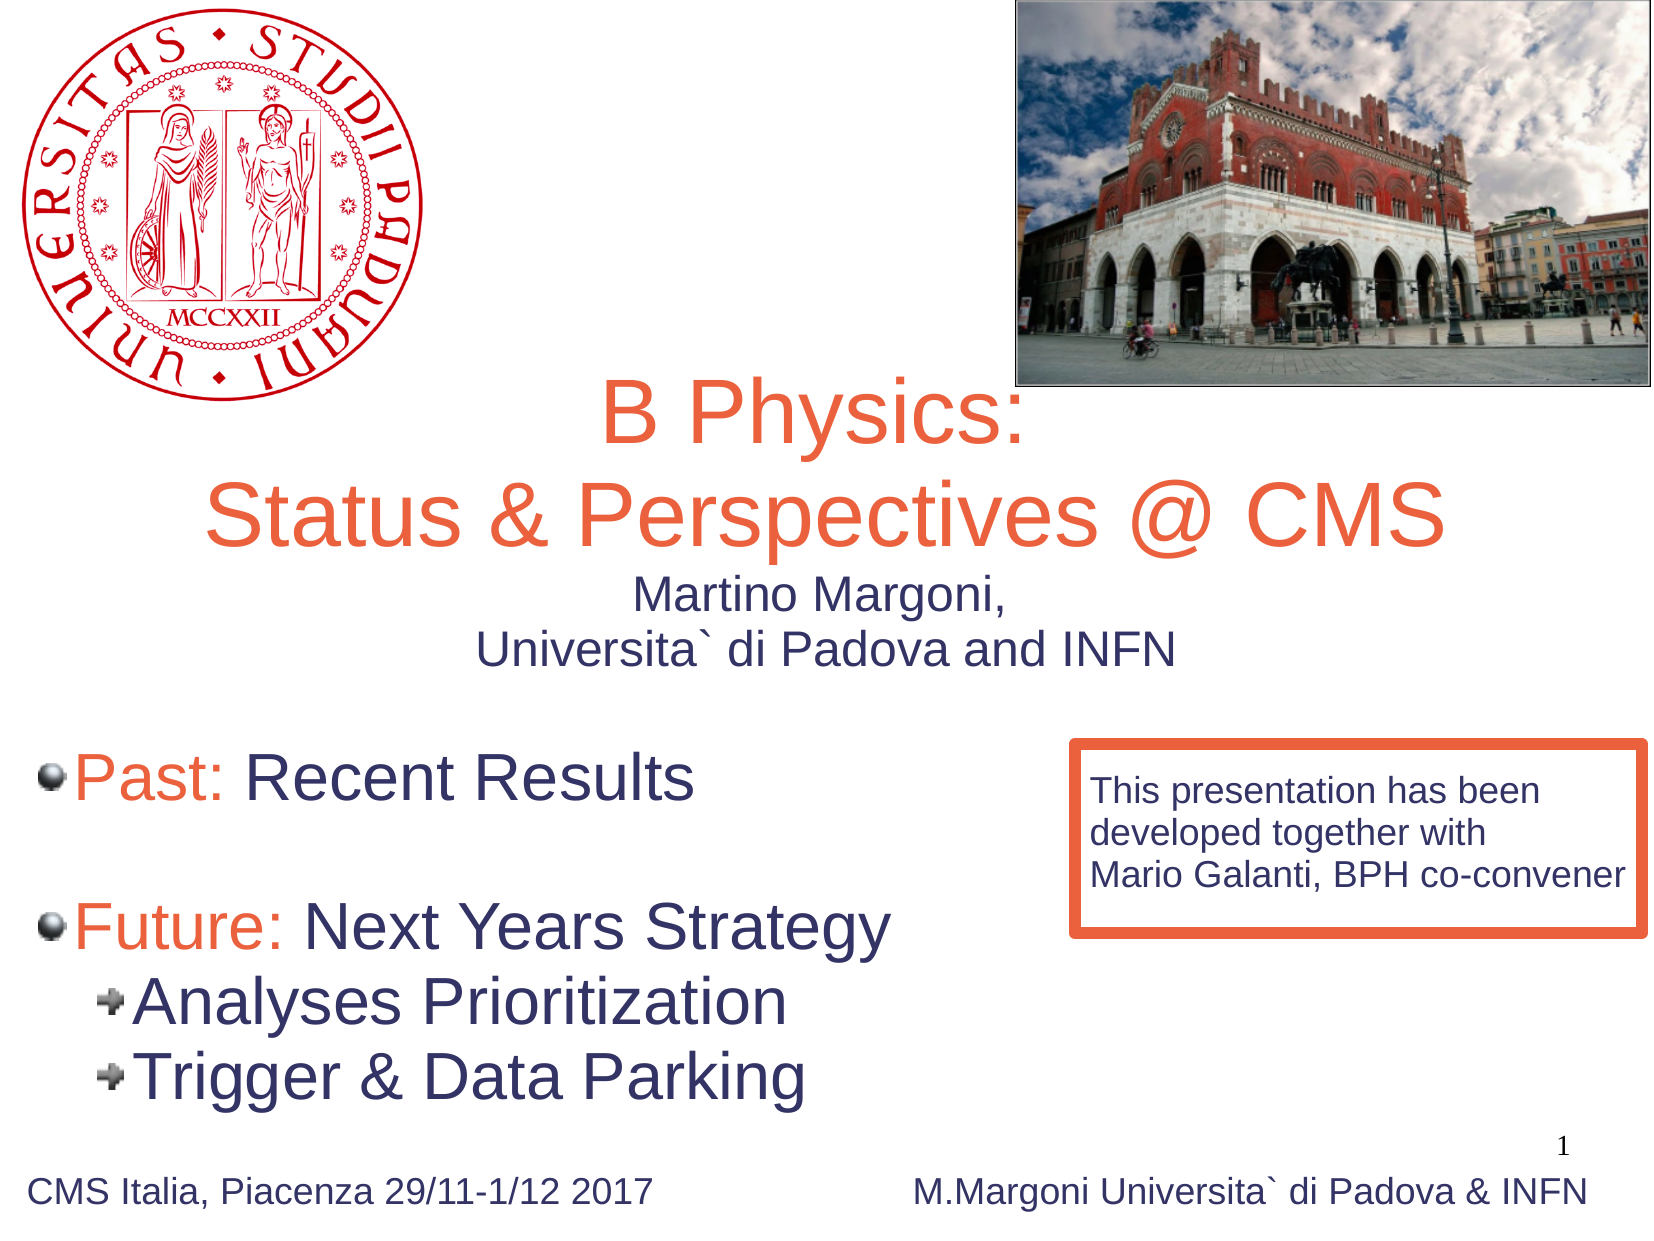

# B Physics: Status & Perspectives @ CMS Martino Margoni, Universita` di Padova and INFN
Past: Recent Results
Future: Next Years Strategy
Analyses Prioritization
Trigger & Data Parking
This presentation has been developed together with
Mario Galanti, BPH co-convener
1
CMS Italia, Piacenza 29/11-1/12 2017				M.Margoni Universita` di Padova & INFN